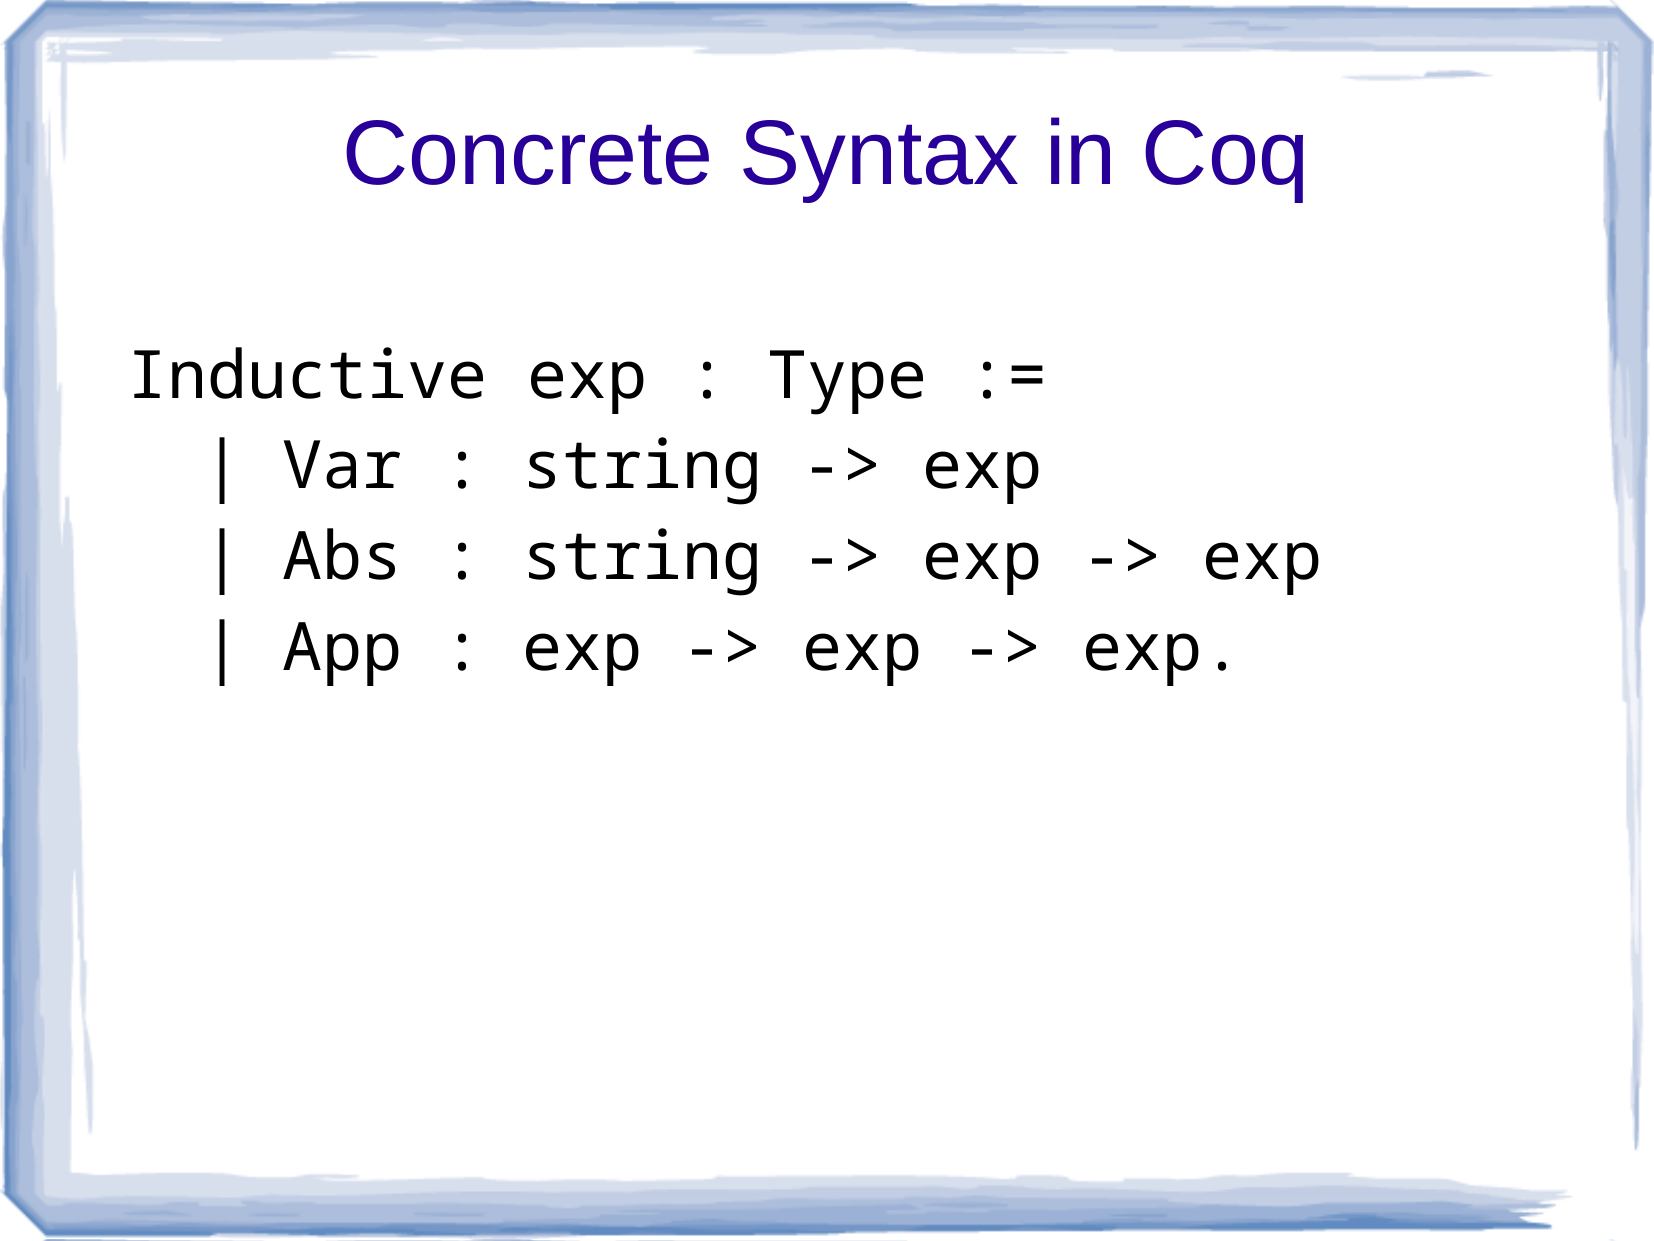

# Concrete Syntax in Coq
Inductive exp : Type :=
	| Var : string -> exp
	| Abs : string -> exp -> exp
	| App : exp -> exp -> exp.